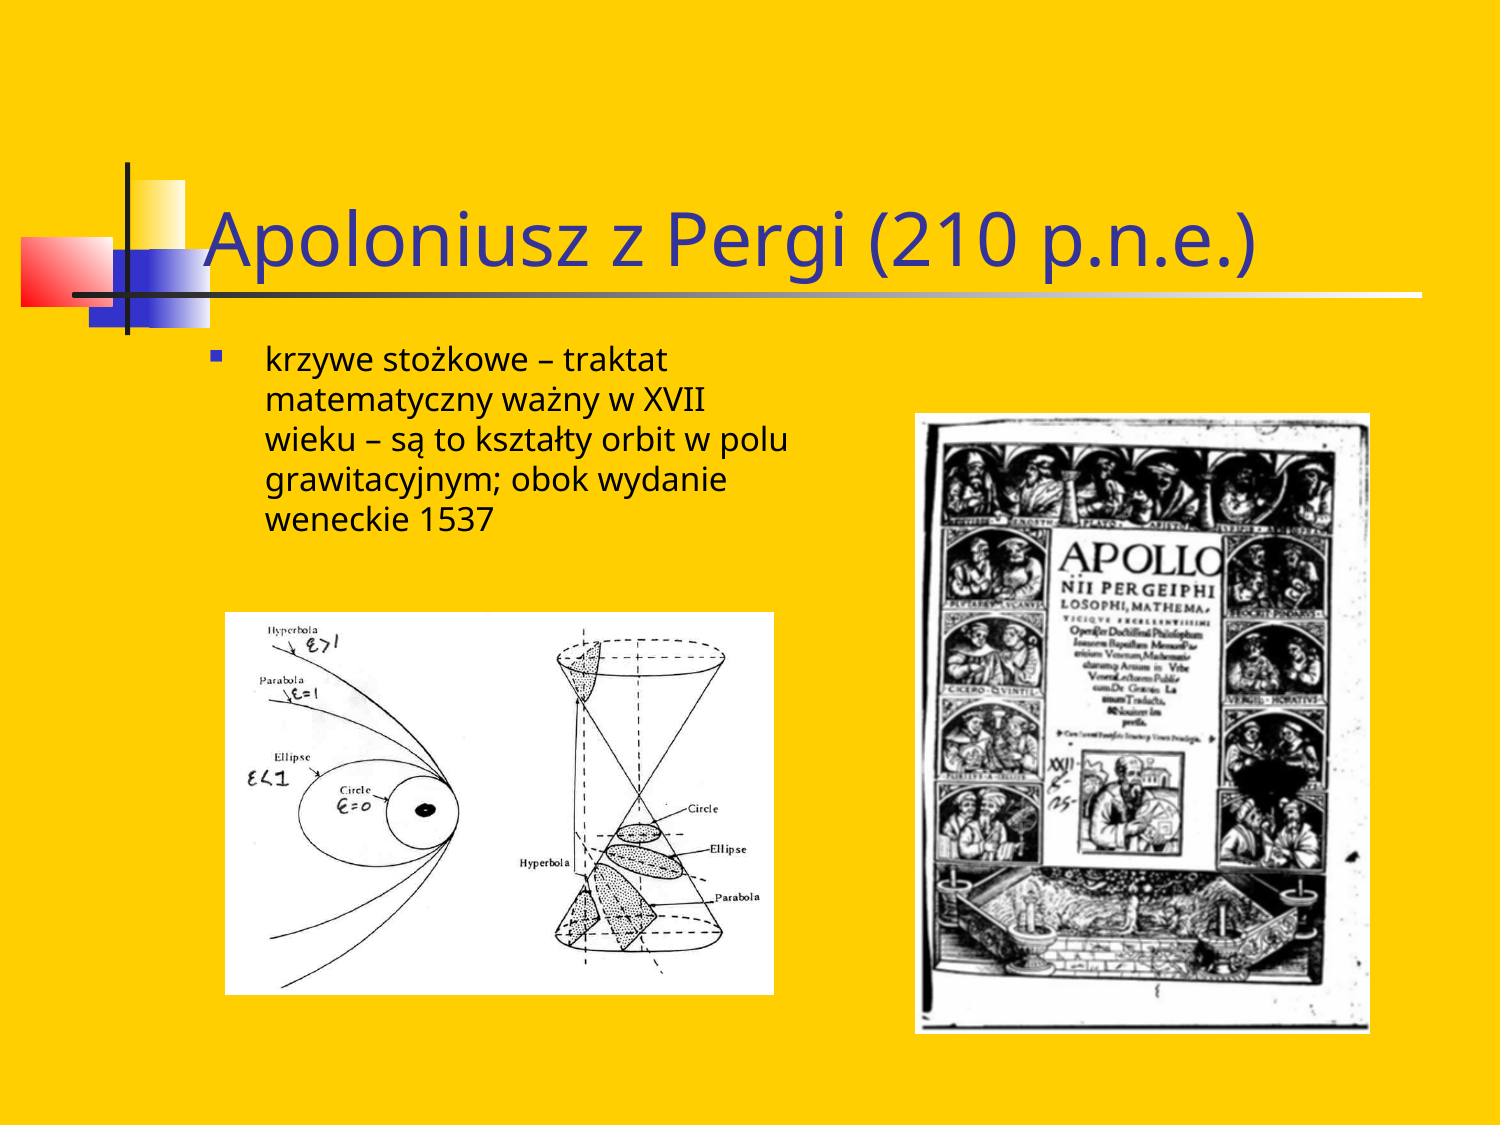

# Apoloniusz z Pergi (210 p.n.e.)
krzywe stożkowe – traktat matematyczny ważny w XVII wieku – są to kształty orbit w polu grawitacyjnym; obok wydanie weneckie 1537